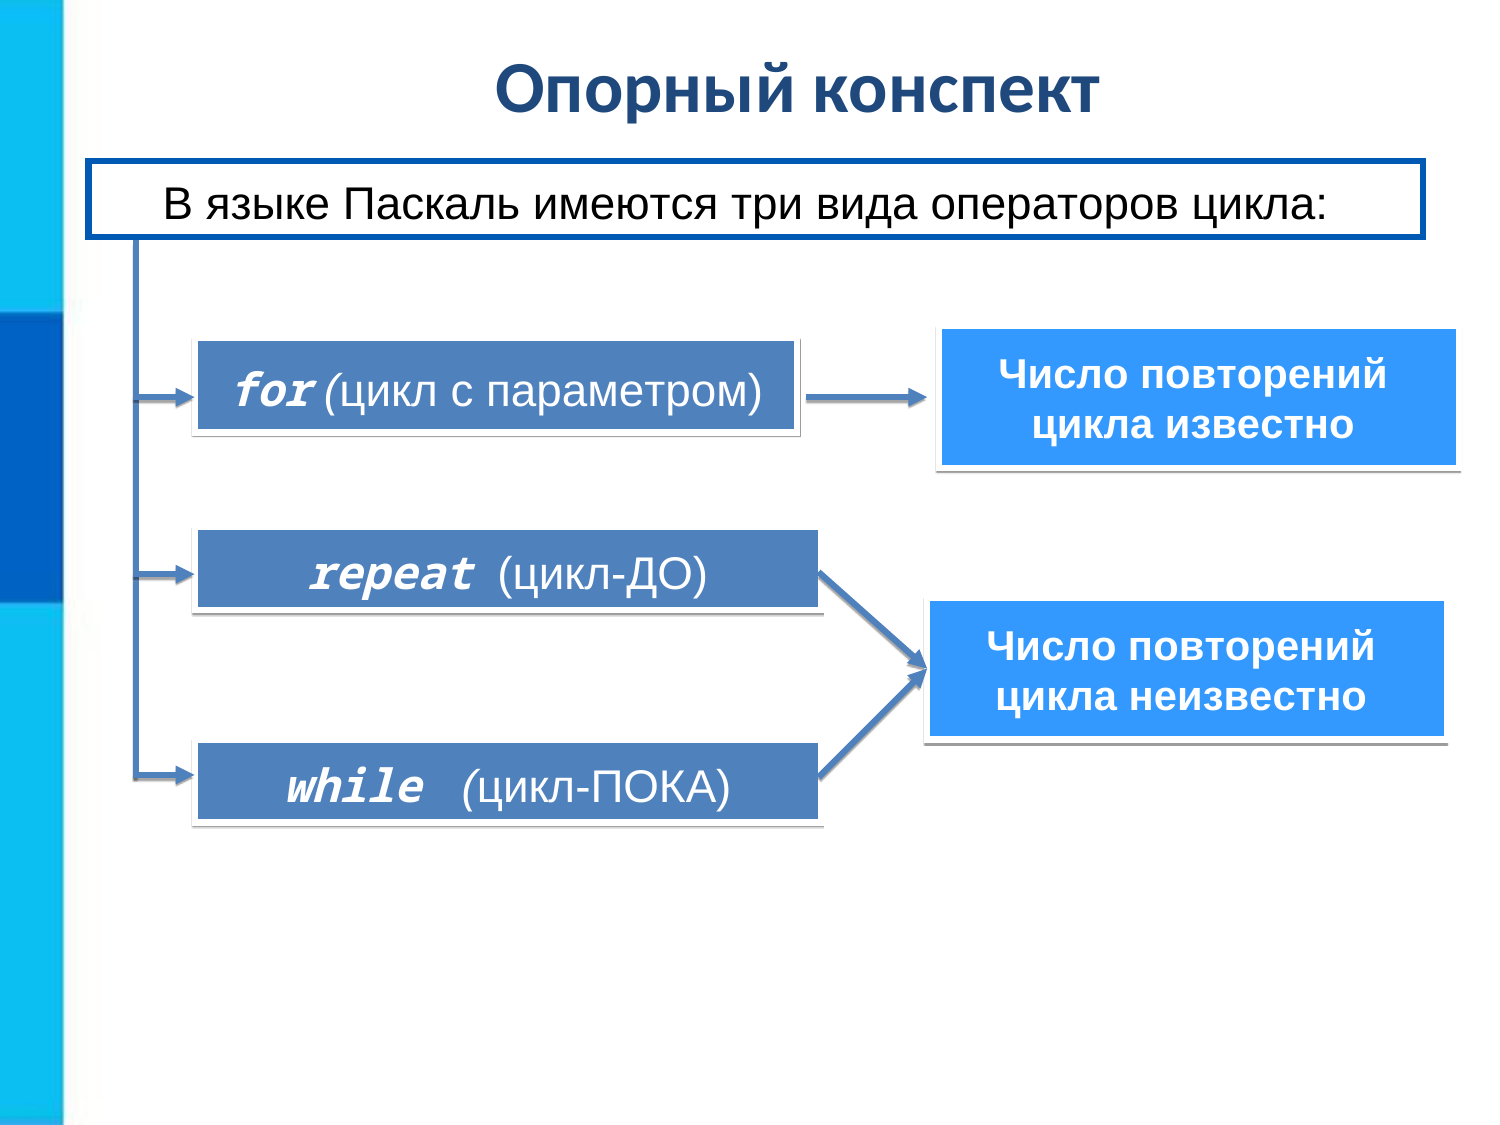

Опорный конспект
В языке Паскаль имеются три вида операторов цикла:
Число повторений
цикла известно
for (цикл с параметром)
repeat (цикл-ДО)
Число повторений
цикла неизвестно
while (цикл-ПОКA)